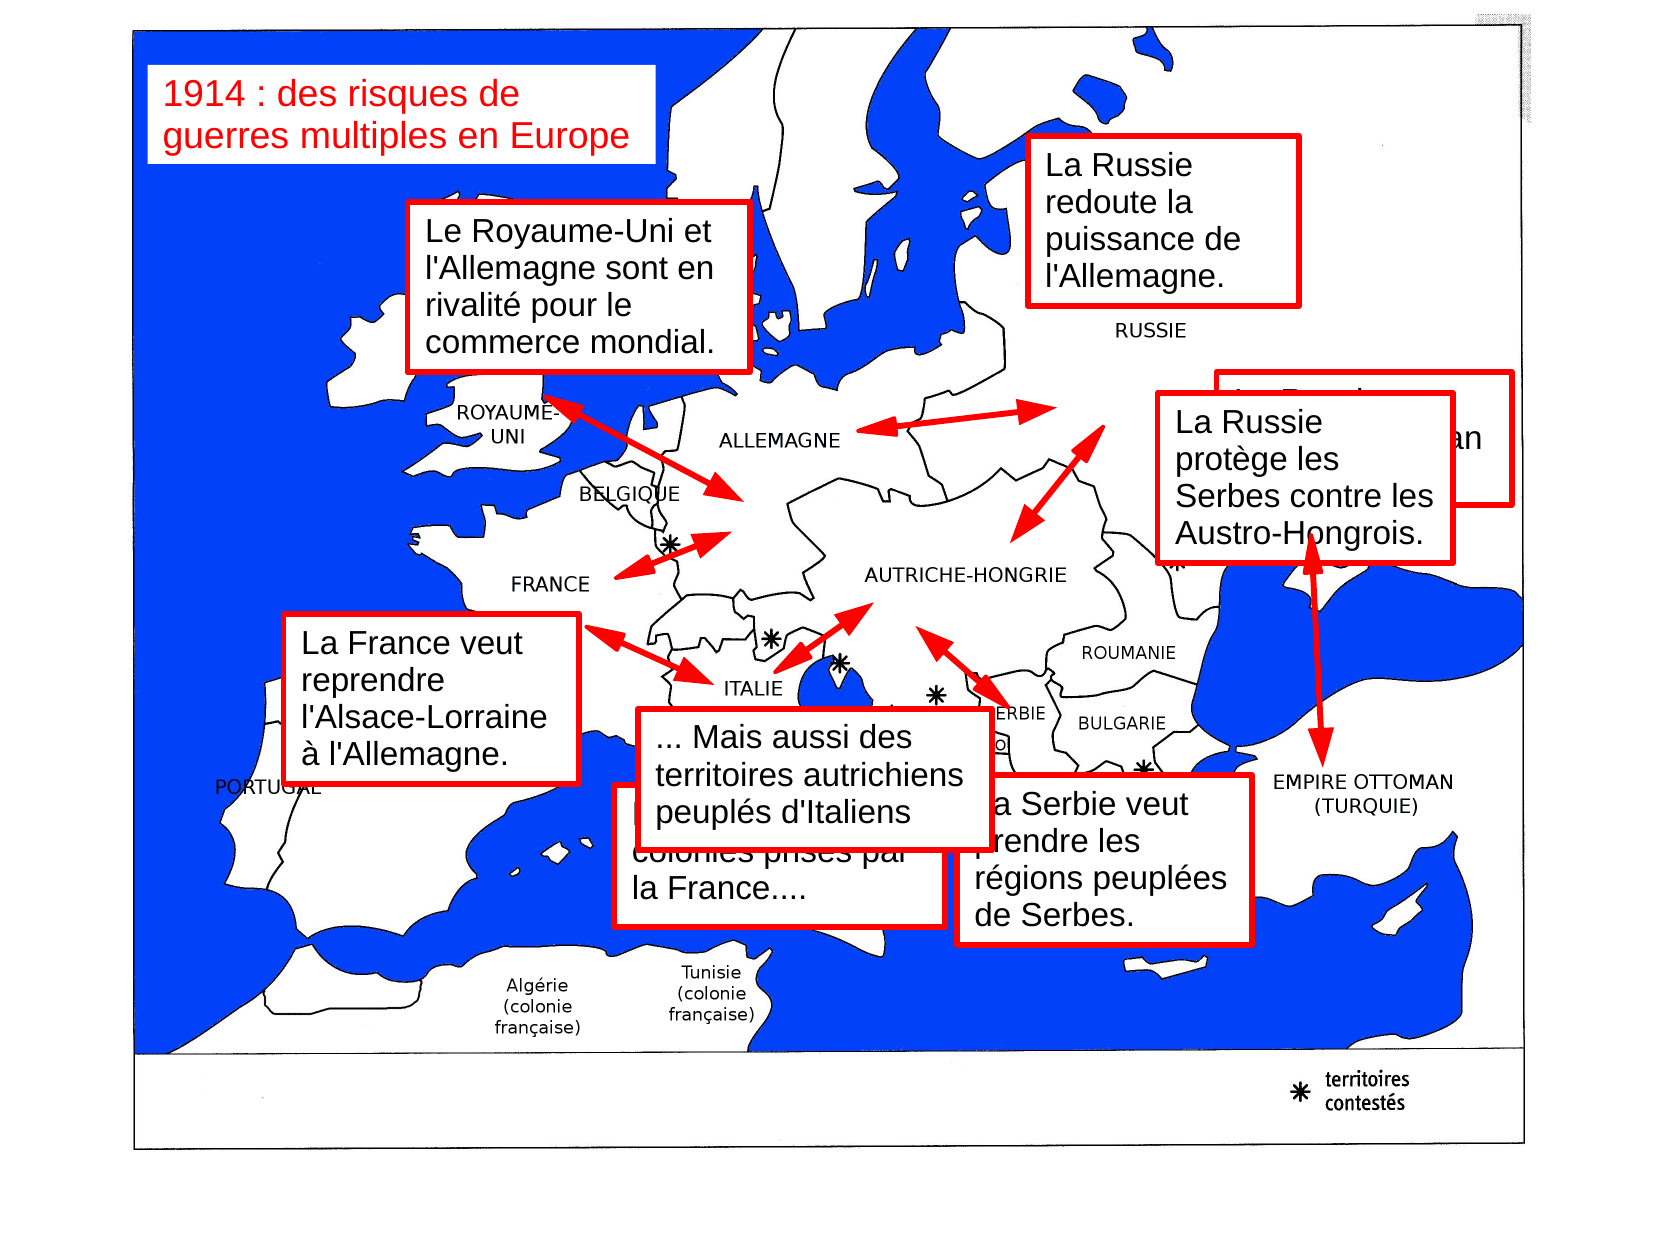

1914 : des risques de guerres multiples en Europe
La Russie redoute la puissance de l'Allemagne.
Le Royaume-Uni et l'Allemagne sont en rivalité pour le commerce mondial.
La Russie et l'Empire ottoman sont en rivalité.
La Russie protège les Serbes contre les Austro-Hongrois.
La France veut reprendre l'Alsace-Lorraine à l'Allemagne.
... Mais aussi des territoires autrichiens peuplés d'Italiens
La Serbie veut prendre les régions peuplées de Serbes.
L'Italie réclame des colonies prises par la France....